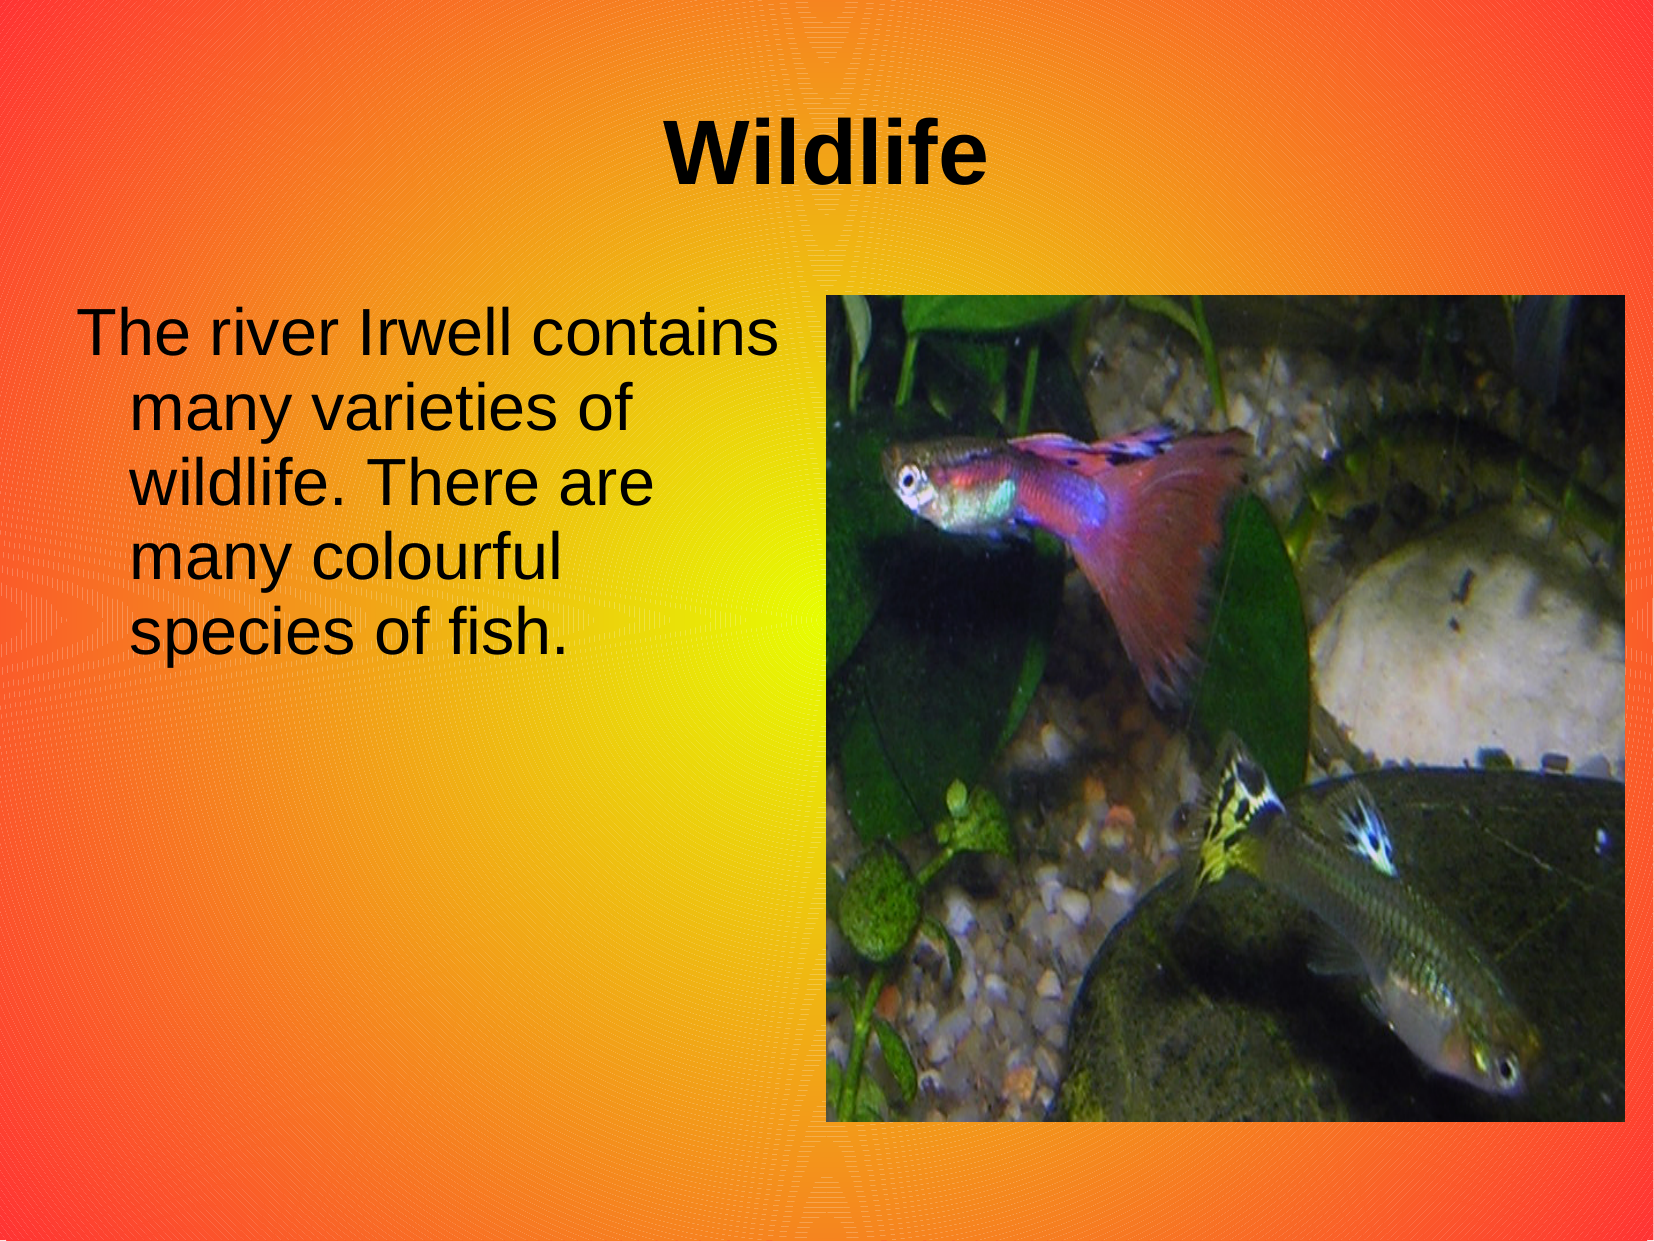

# Wildlife
The river Irwell contains many varieties of wildlife. There are many colourful species of fish.